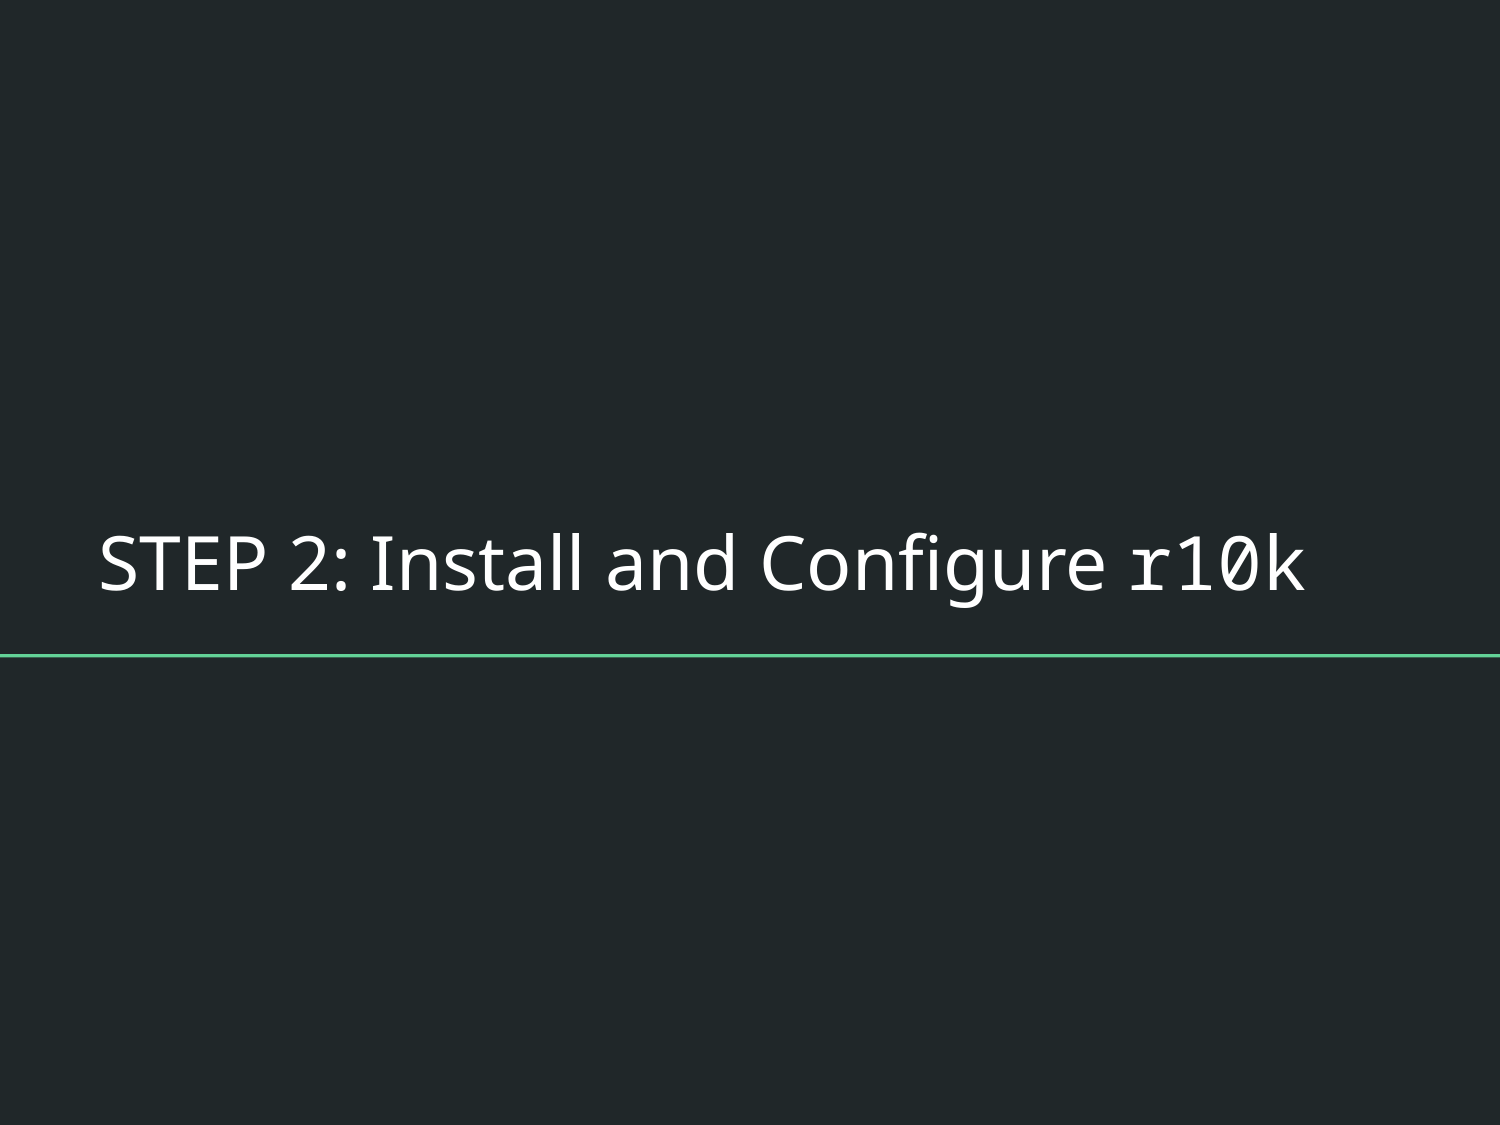

# STEP 2: Install and Configure r10k